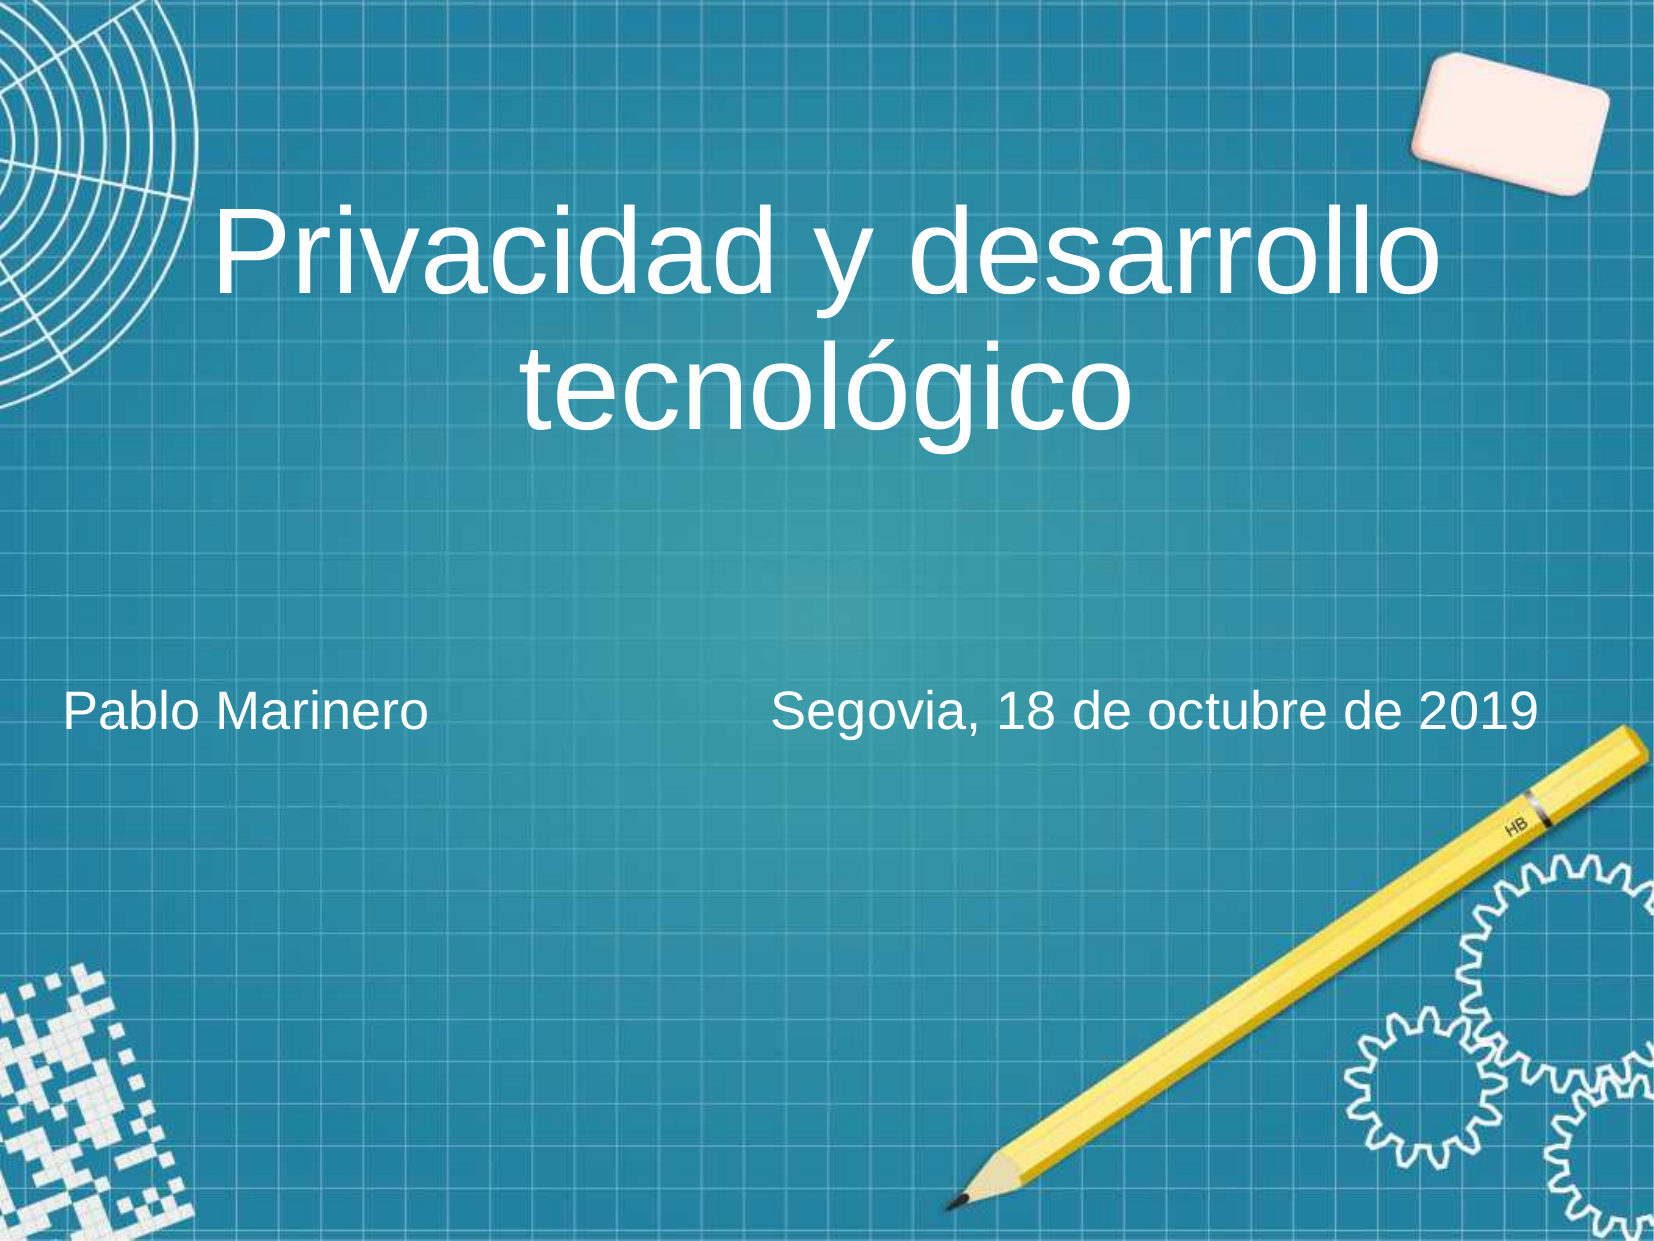

# Privacidad y desarrollo tecnológico
Pablo Marinero
Segovia, 18 de octubre de 2019